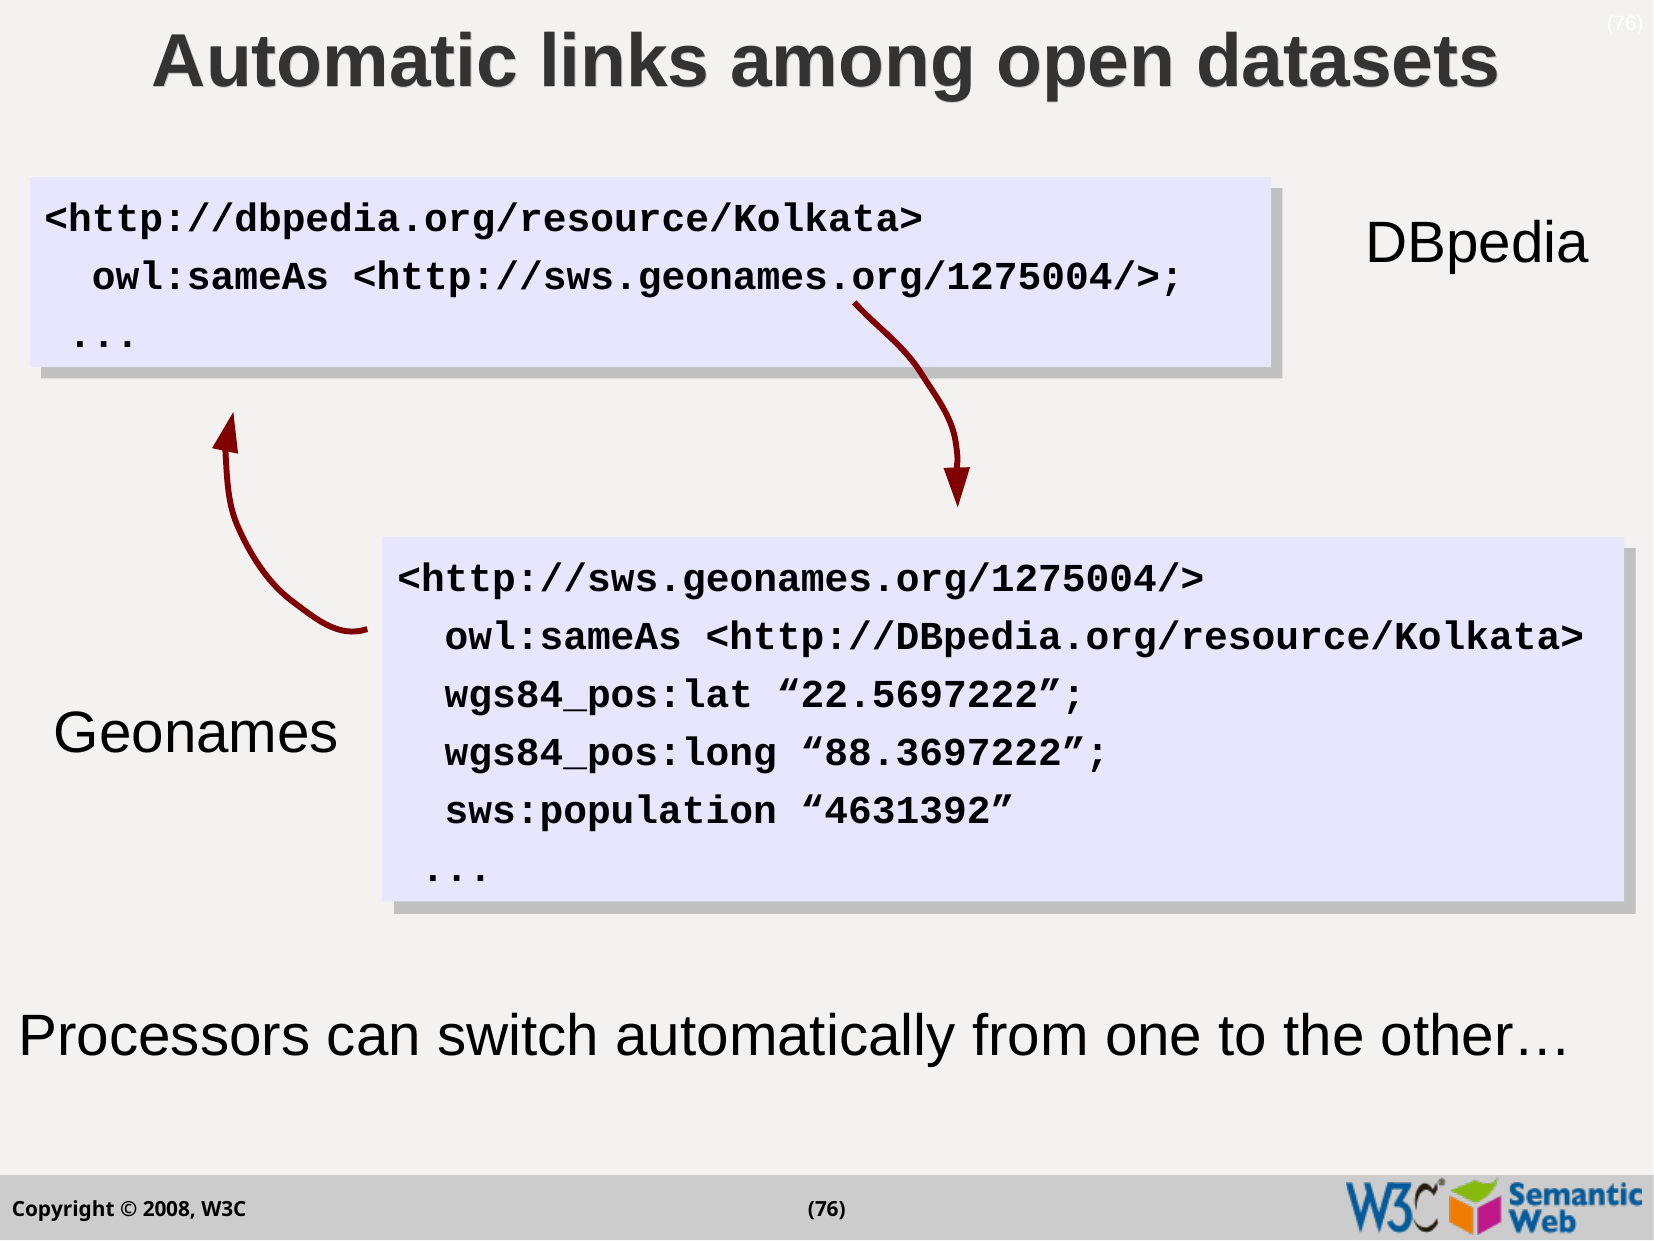

# Automatic links among open datasets
<http://dbpedia.org/resource/Kolkata>
 owl:sameAs <http://sws.geonames.org/1275004/>;
 ...
DBpedia
<http://sws.geonames.org/1275004/>
 owl:sameAs <http://DBpedia.org/resource/Kolkata>
 wgs84_pos:lat “22.5697222”;
 wgs84_pos:long “88.3697222”;
 sws:population “4631392”
 ...
Geonames
Processors can switch automatically from one to the other…